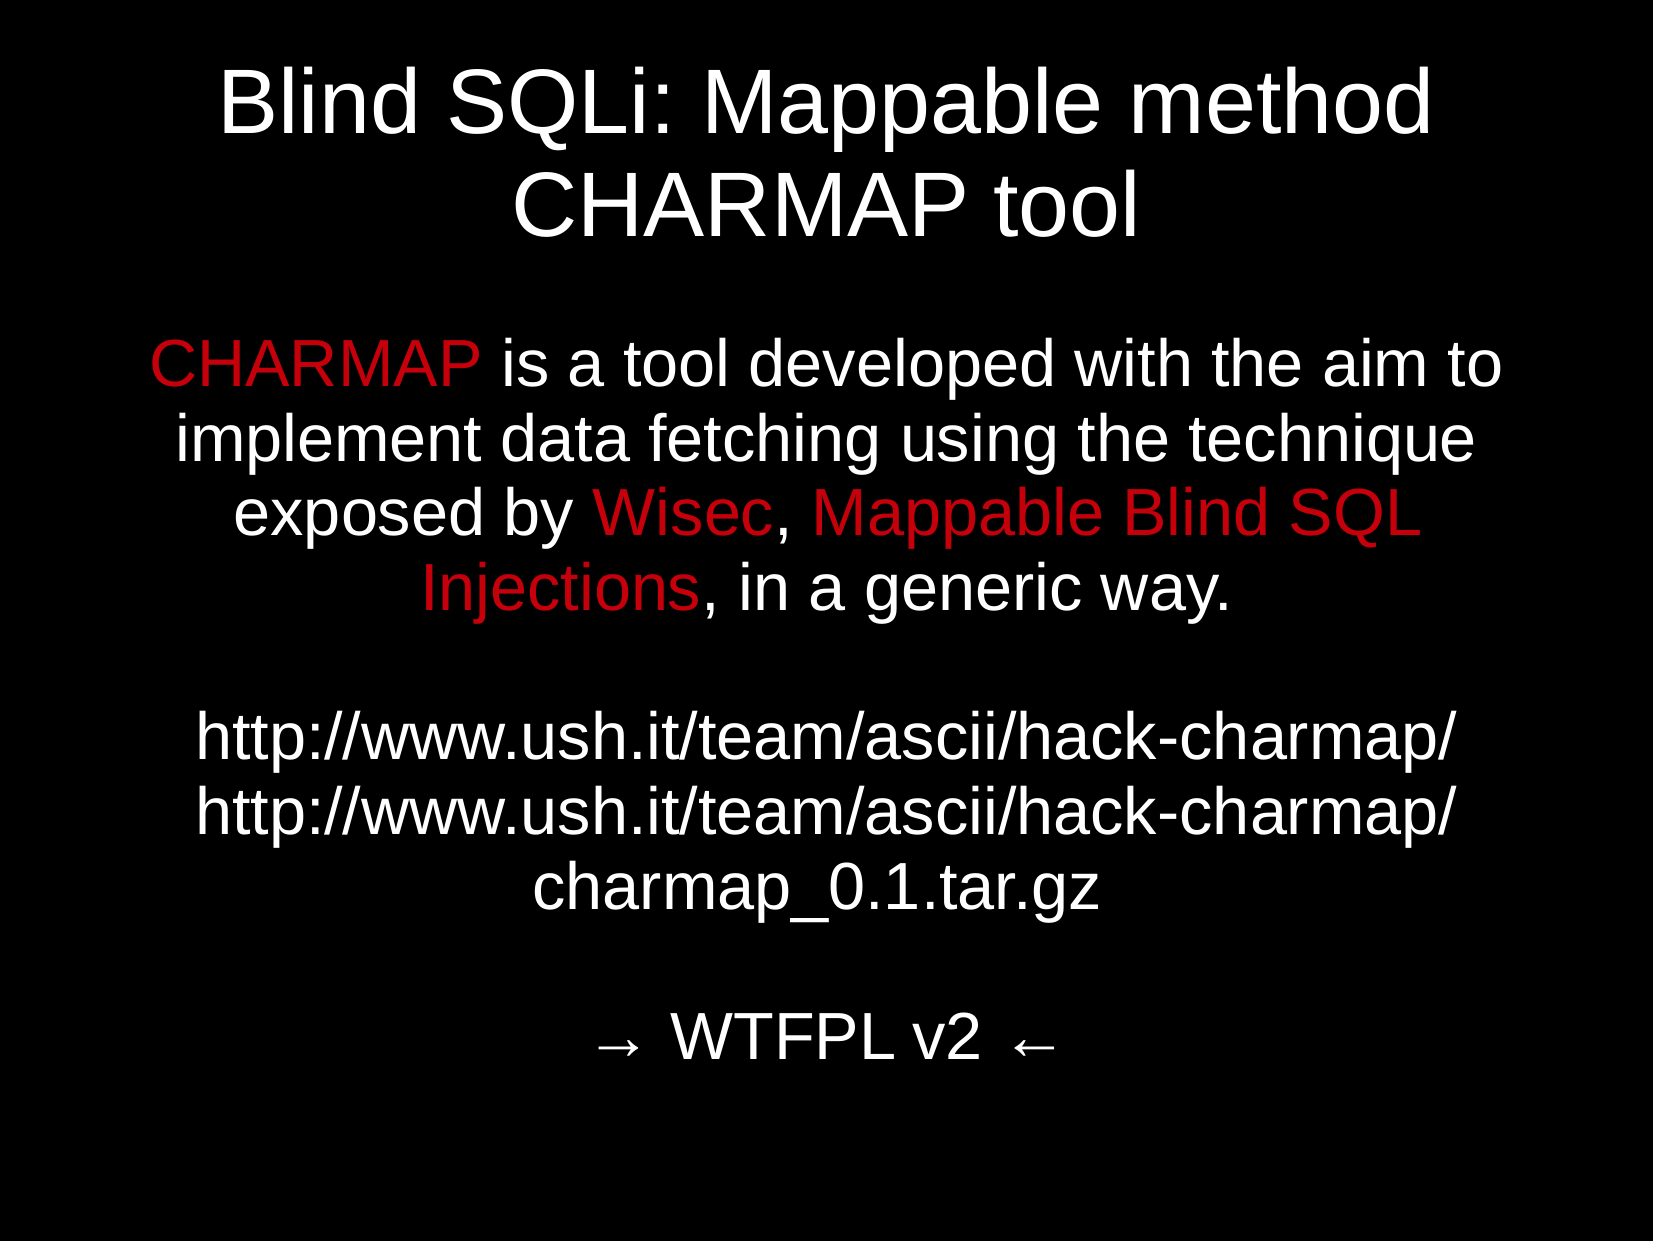

# Blind SQLi: Mappable method CHARMAP tool
CHARMAP is a tool developed with the aim to implement data fetching using the technique exposed by Wisec, Mappable Blind SQL Injections, in a generic way.
http://www.ush.it/team/ascii/hack-charmap/
http://www.ush.it/team/ascii/hack-charmap/charmap_0.1.tar.gz
→ WTFPL v2 ←